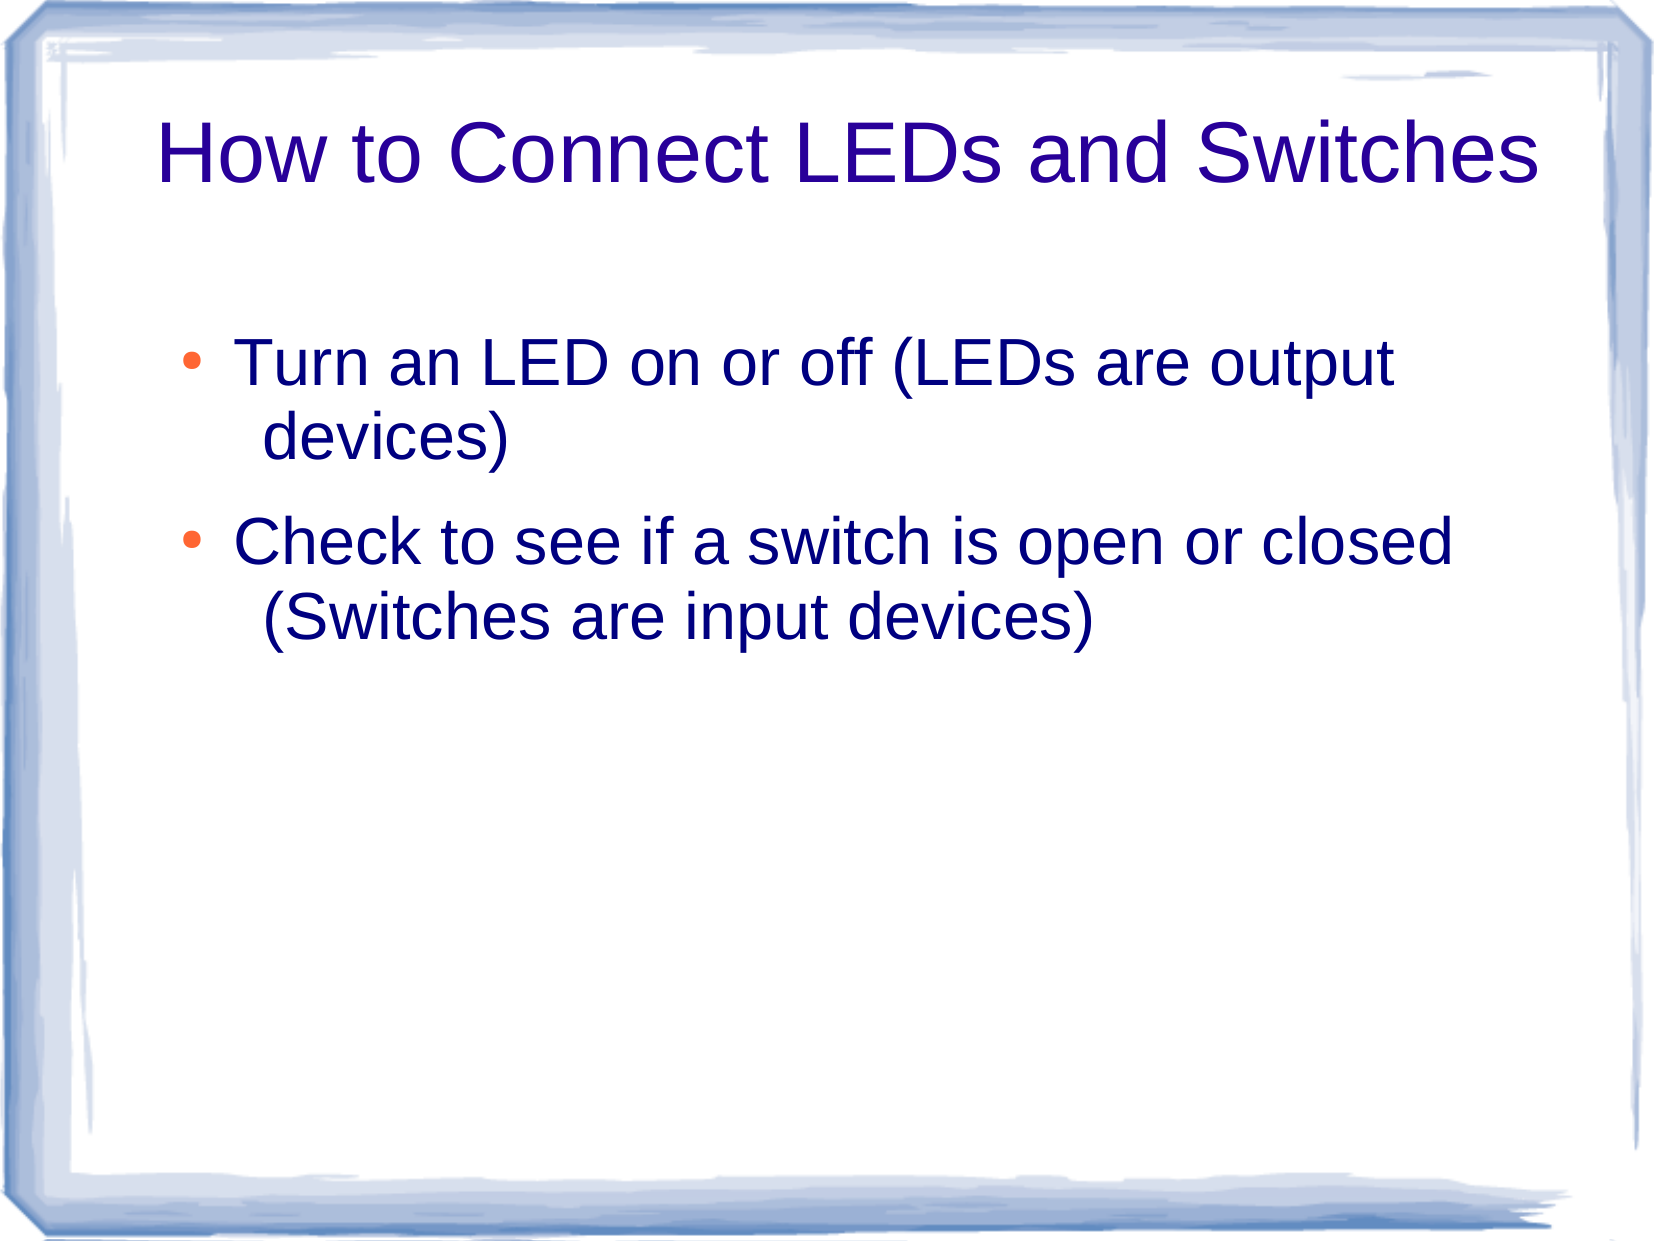

# How to Connect LEDs and Switches
Turn an LED on or off (LEDs are output devices)
Check to see if a switch is open or closed (Switches are input devices)